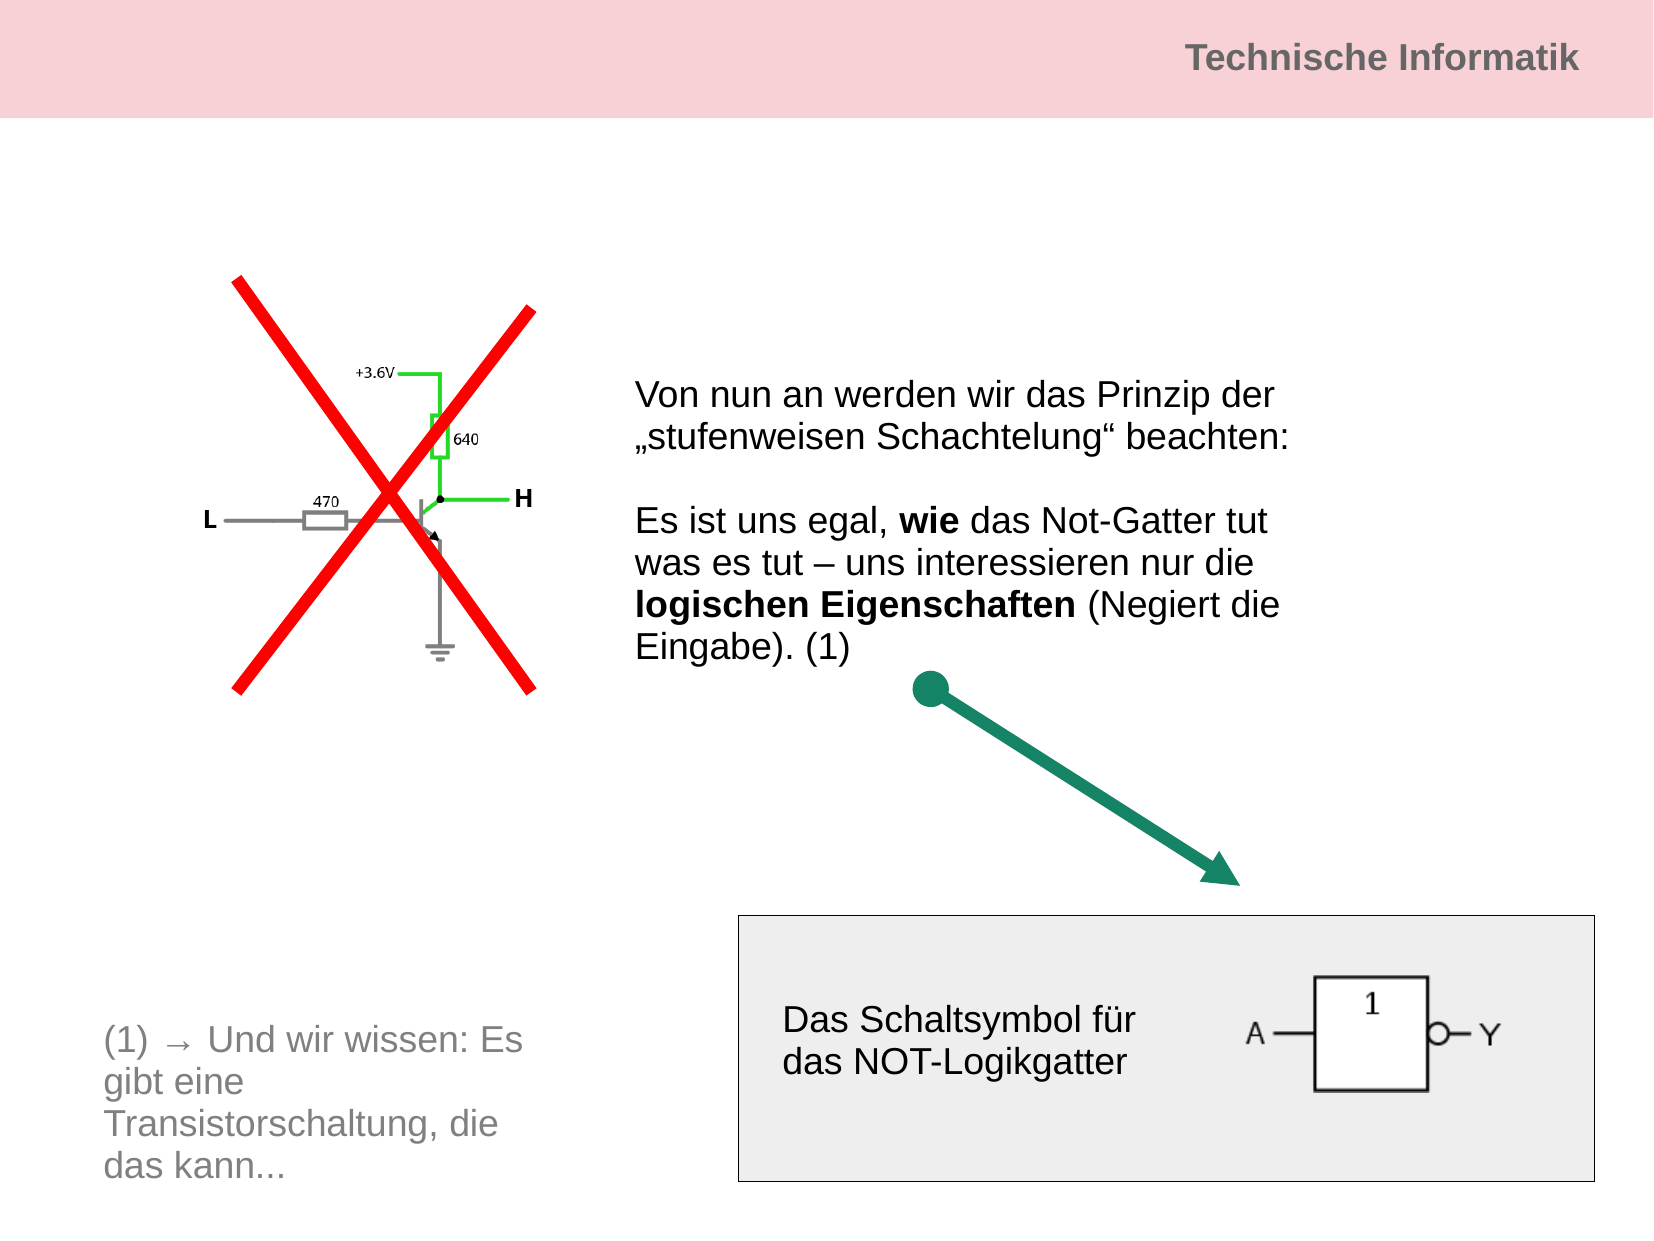

Technische Informatik
Von nun an werden wir das Prinzip der „stufenweisen Schachtelung“ beachten:
Es ist uns egal, wie das Not-Gatter tut was es tut – uns interessieren nur die logischen Eigenschaften (Negiert die Eingabe). (1)
C
Das Schaltsymbol für das NOT-Logikgatter
(1) → Und wir wissen: Es gibt eine Transistorschaltung, die das kann...